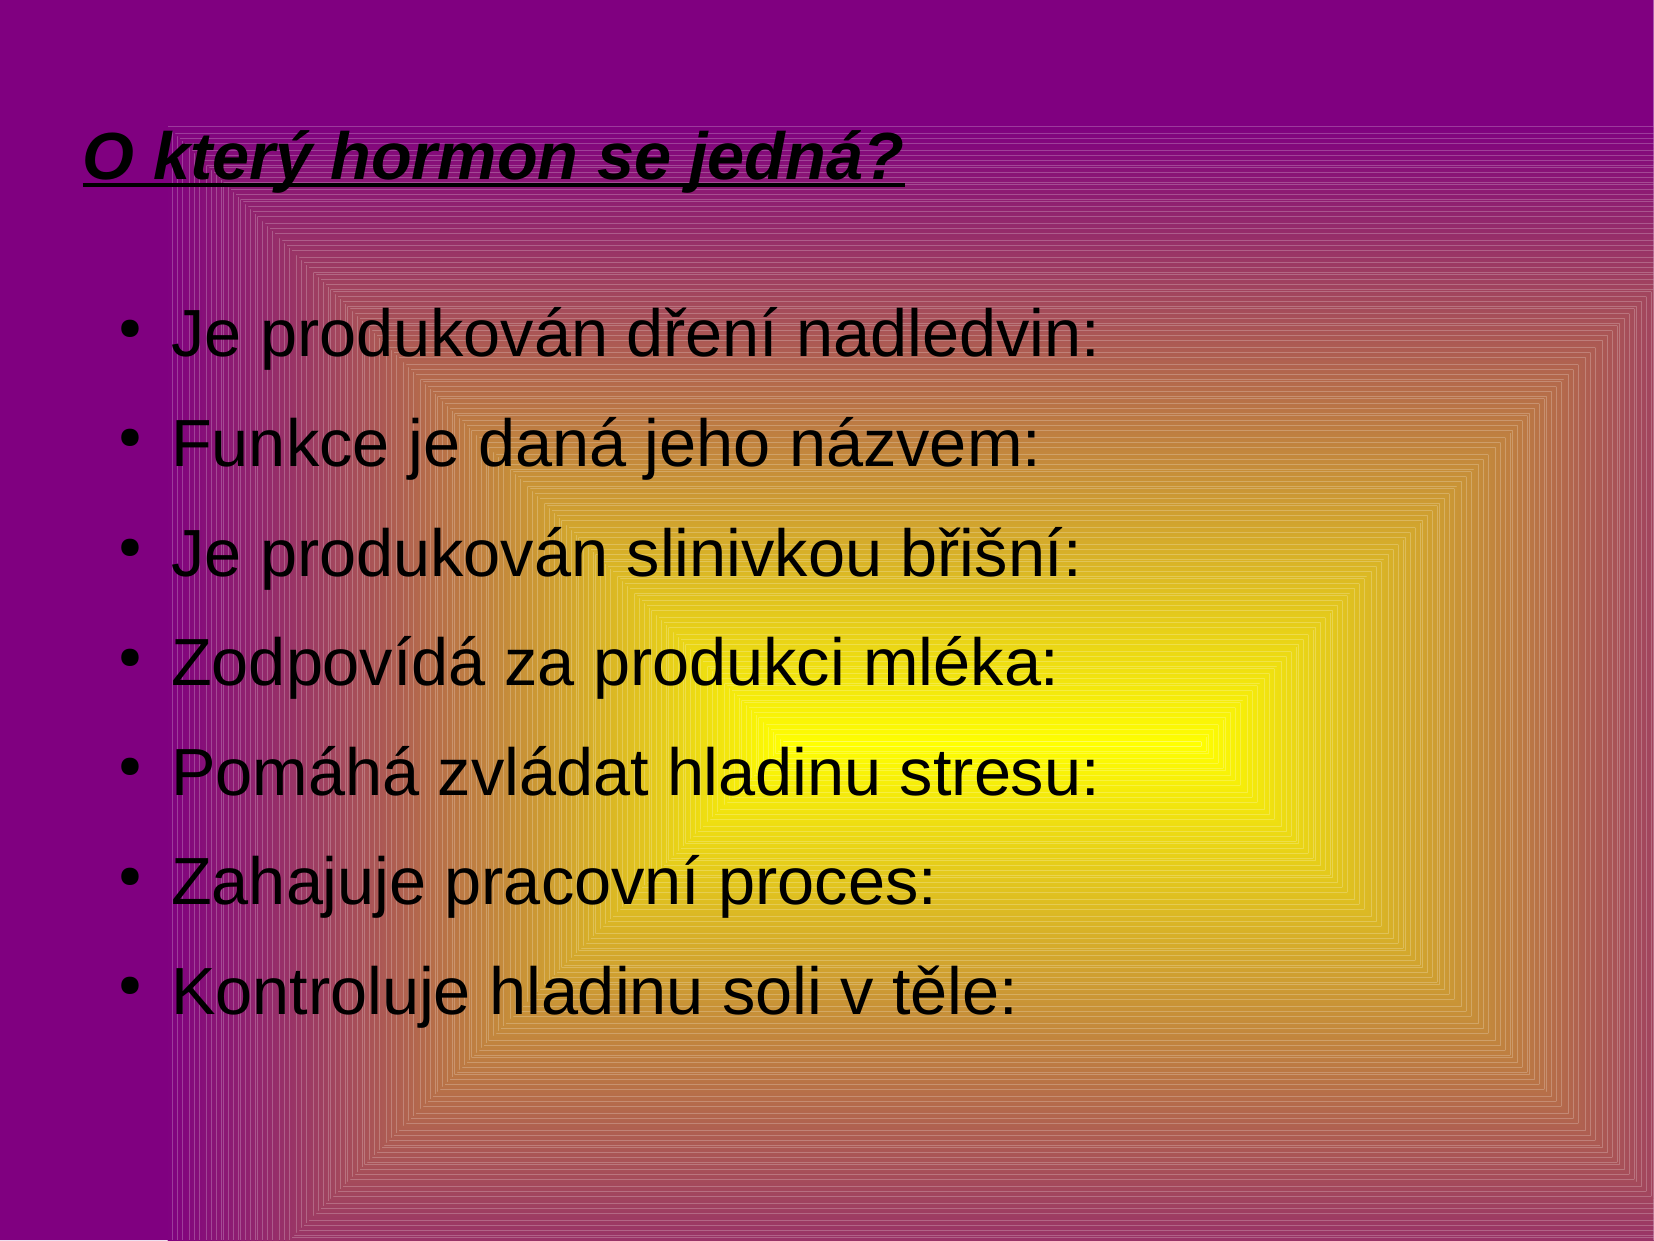

# O který hormon se jedná?
Je produkován dření nadledvin:
Funkce je daná jeho názvem:
Je produkován slinivkou břišní:
Zodpovídá za produkci mléka:
Pomáhá zvládat hladinu stresu:
Zahajuje pracovní proces:
Kontroluje hladinu soli v těle: